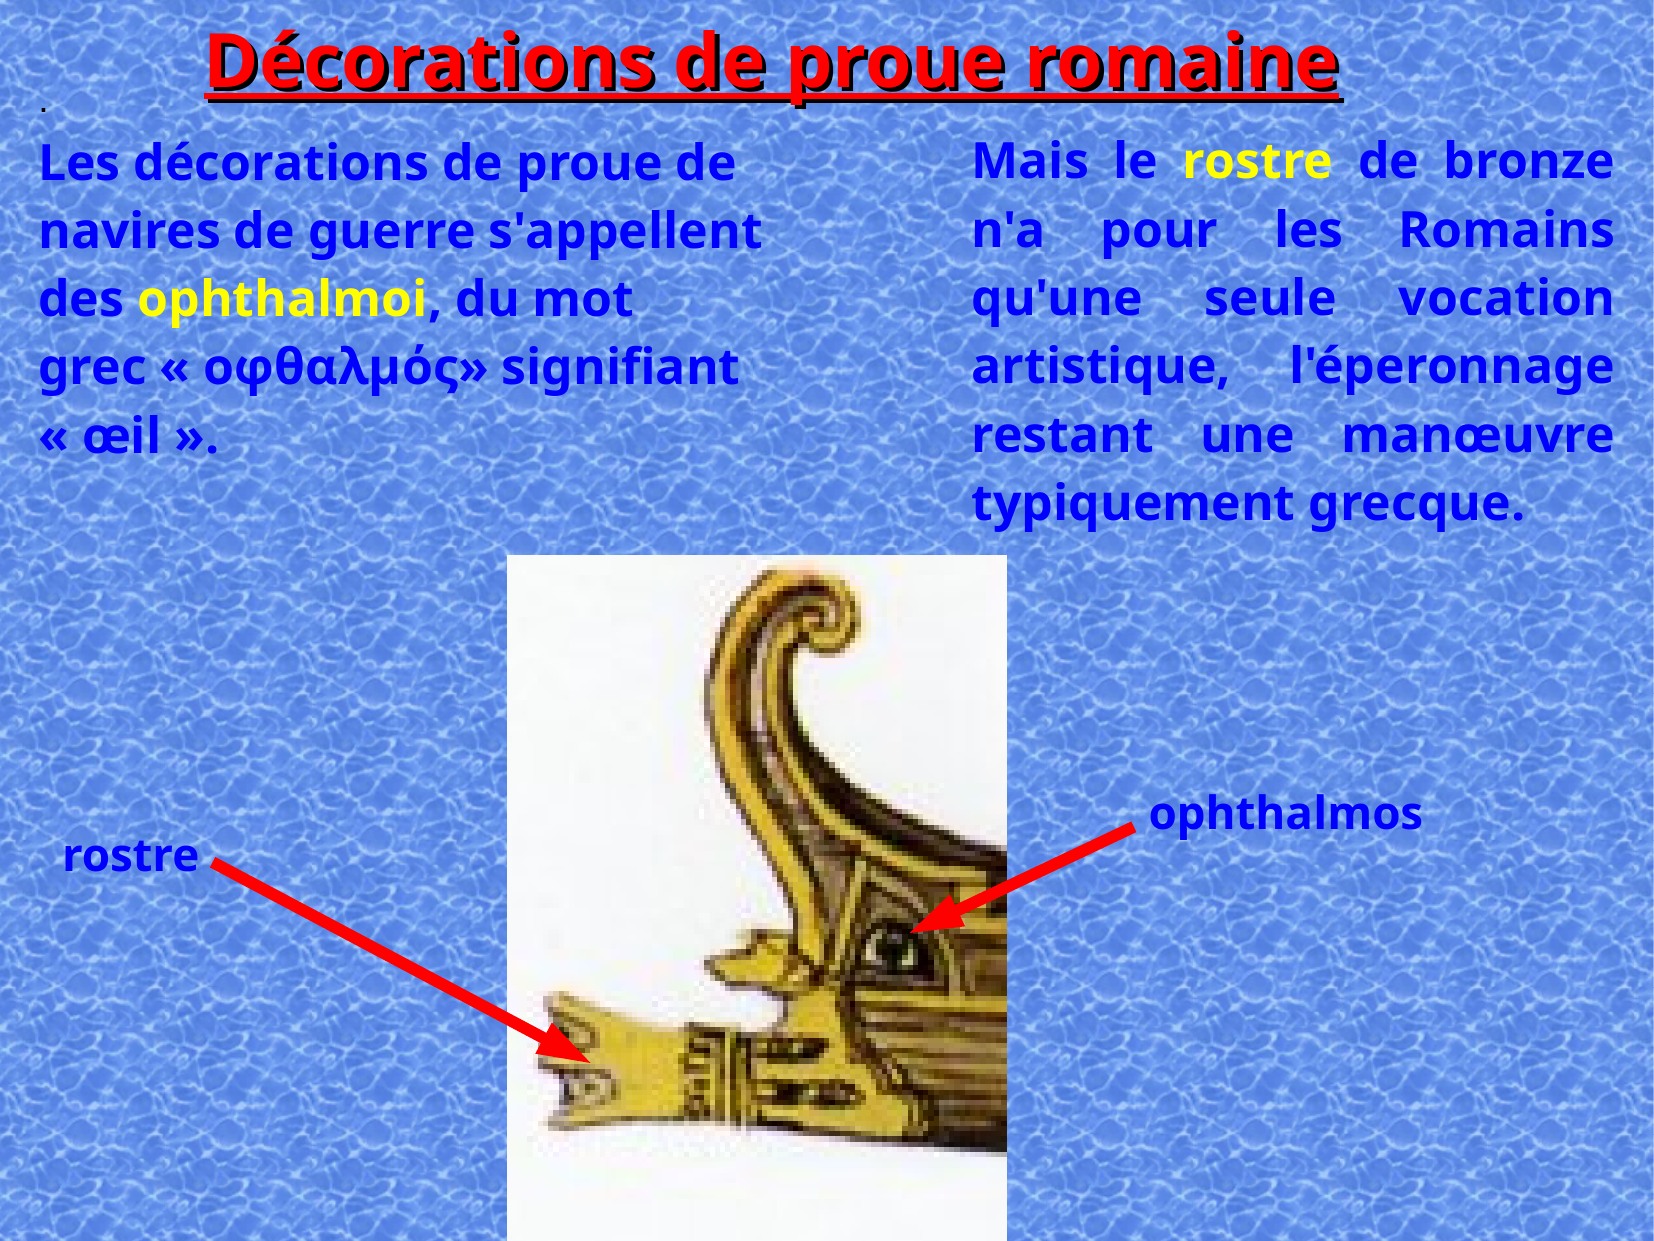

Décorations de proue romaine
.
Mais le rostre de bronze n'a pour les Romains qu'une seule vocation artistique, l'éperonnage restant une manœuvre typiquement grecque.
Les décorations de proue de navires de guerre s'appellent des ophthalmoi, du mot
grec « οφθαλμός» signifiant
« œil ».
ophthalmos
rostre